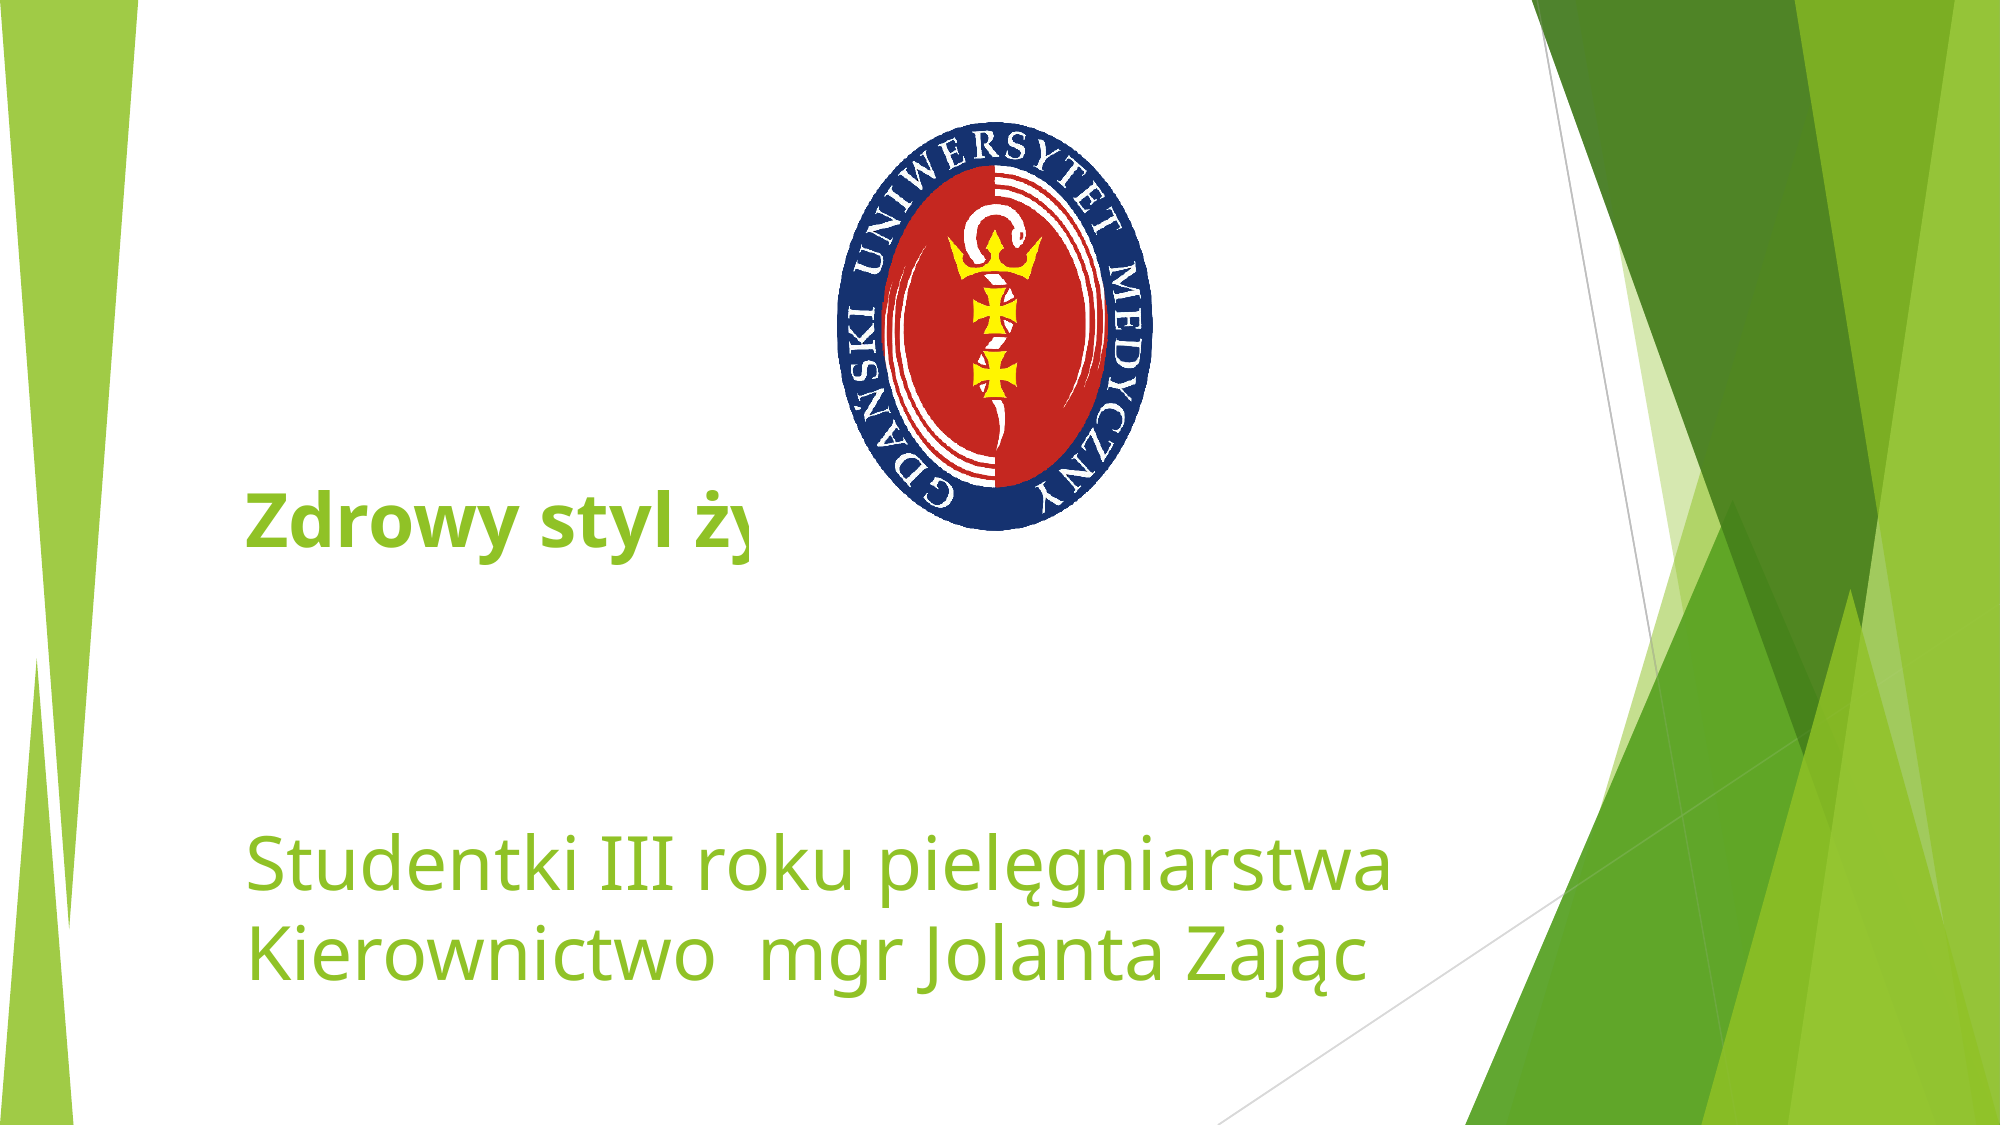

# Zdrowy styl życia
Studentki III roku pielęgniarstwa
Kierownictwo mgr Jolanta Zając